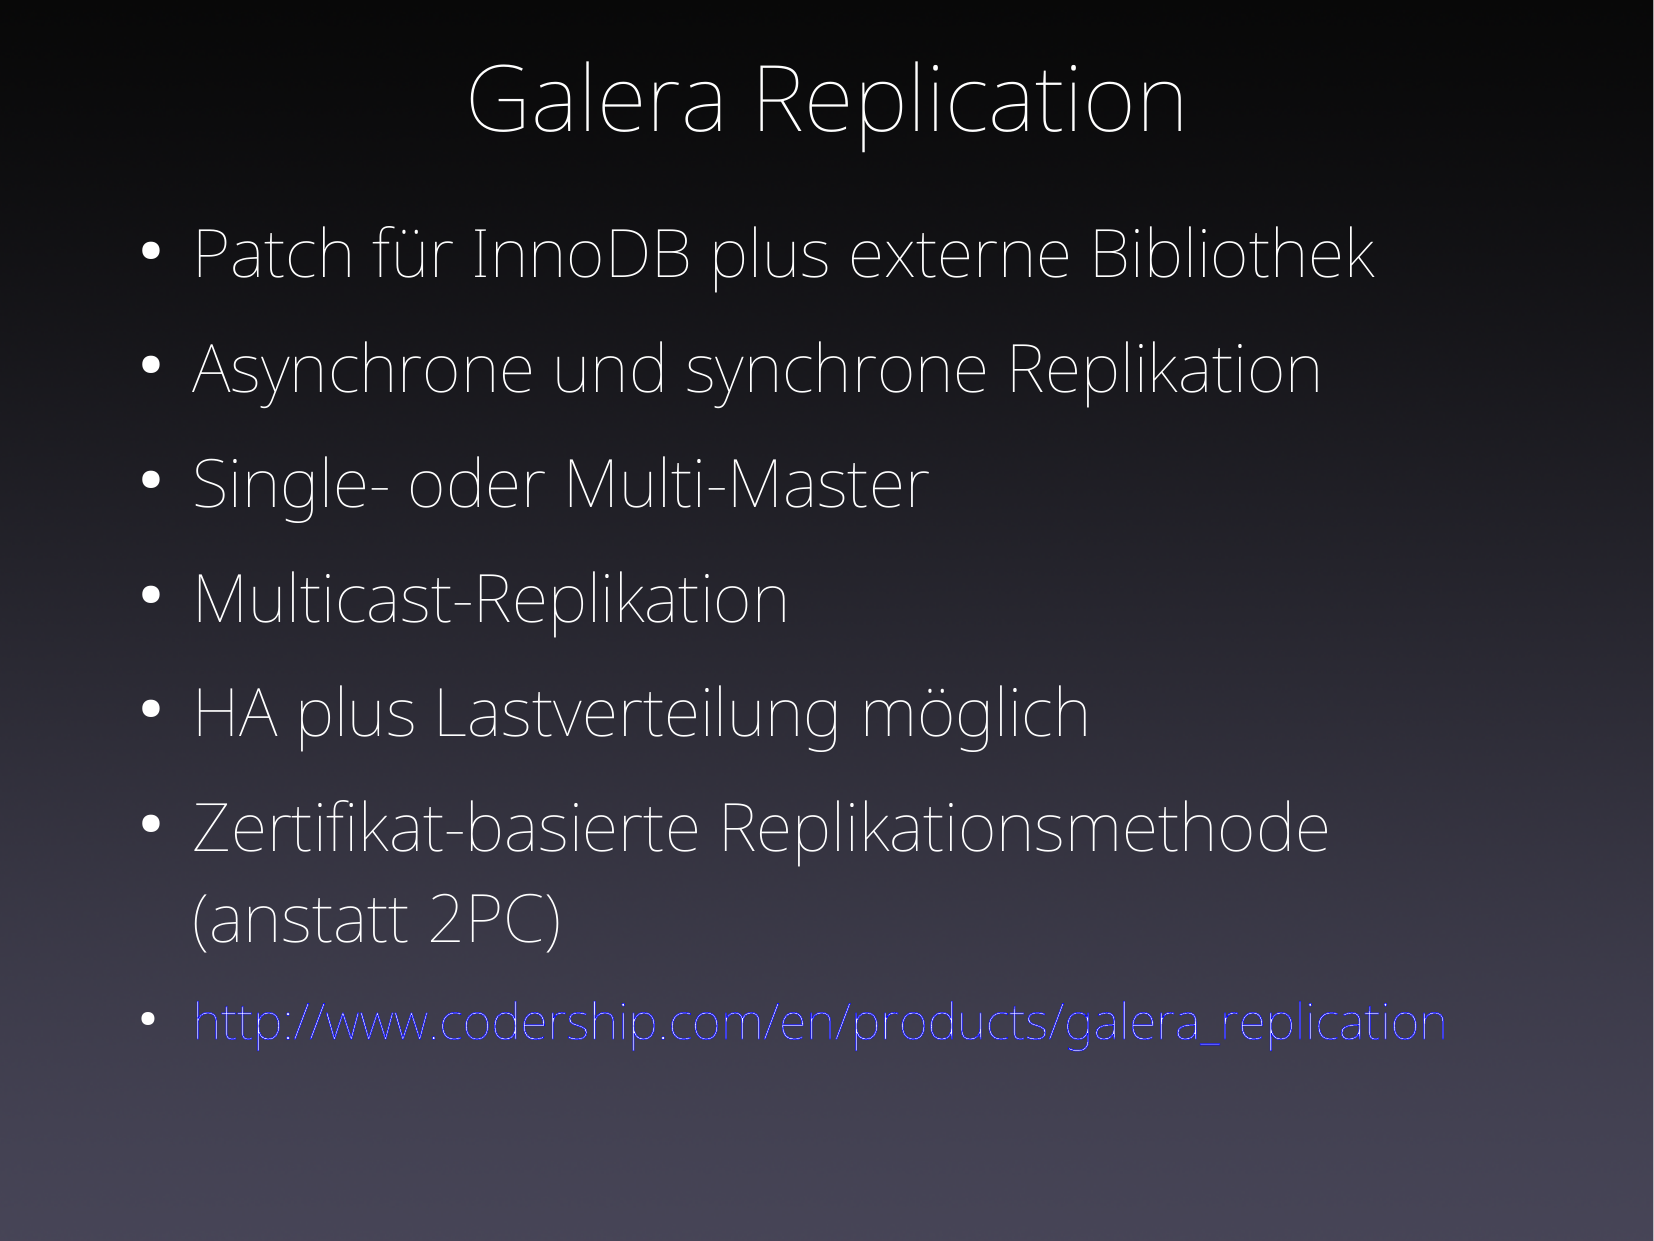

# Galera Replication
Patch für InnoDB plus externe Bibliothek
Asynchrone und synchrone Replikation
Single- oder Multi-Master
Multicast-Replikation
HA plus Lastverteilung möglich
Zertifikat-basierte Replikationsmethode (anstatt 2PC)
http://www.codership.com/en/products/galera_replication